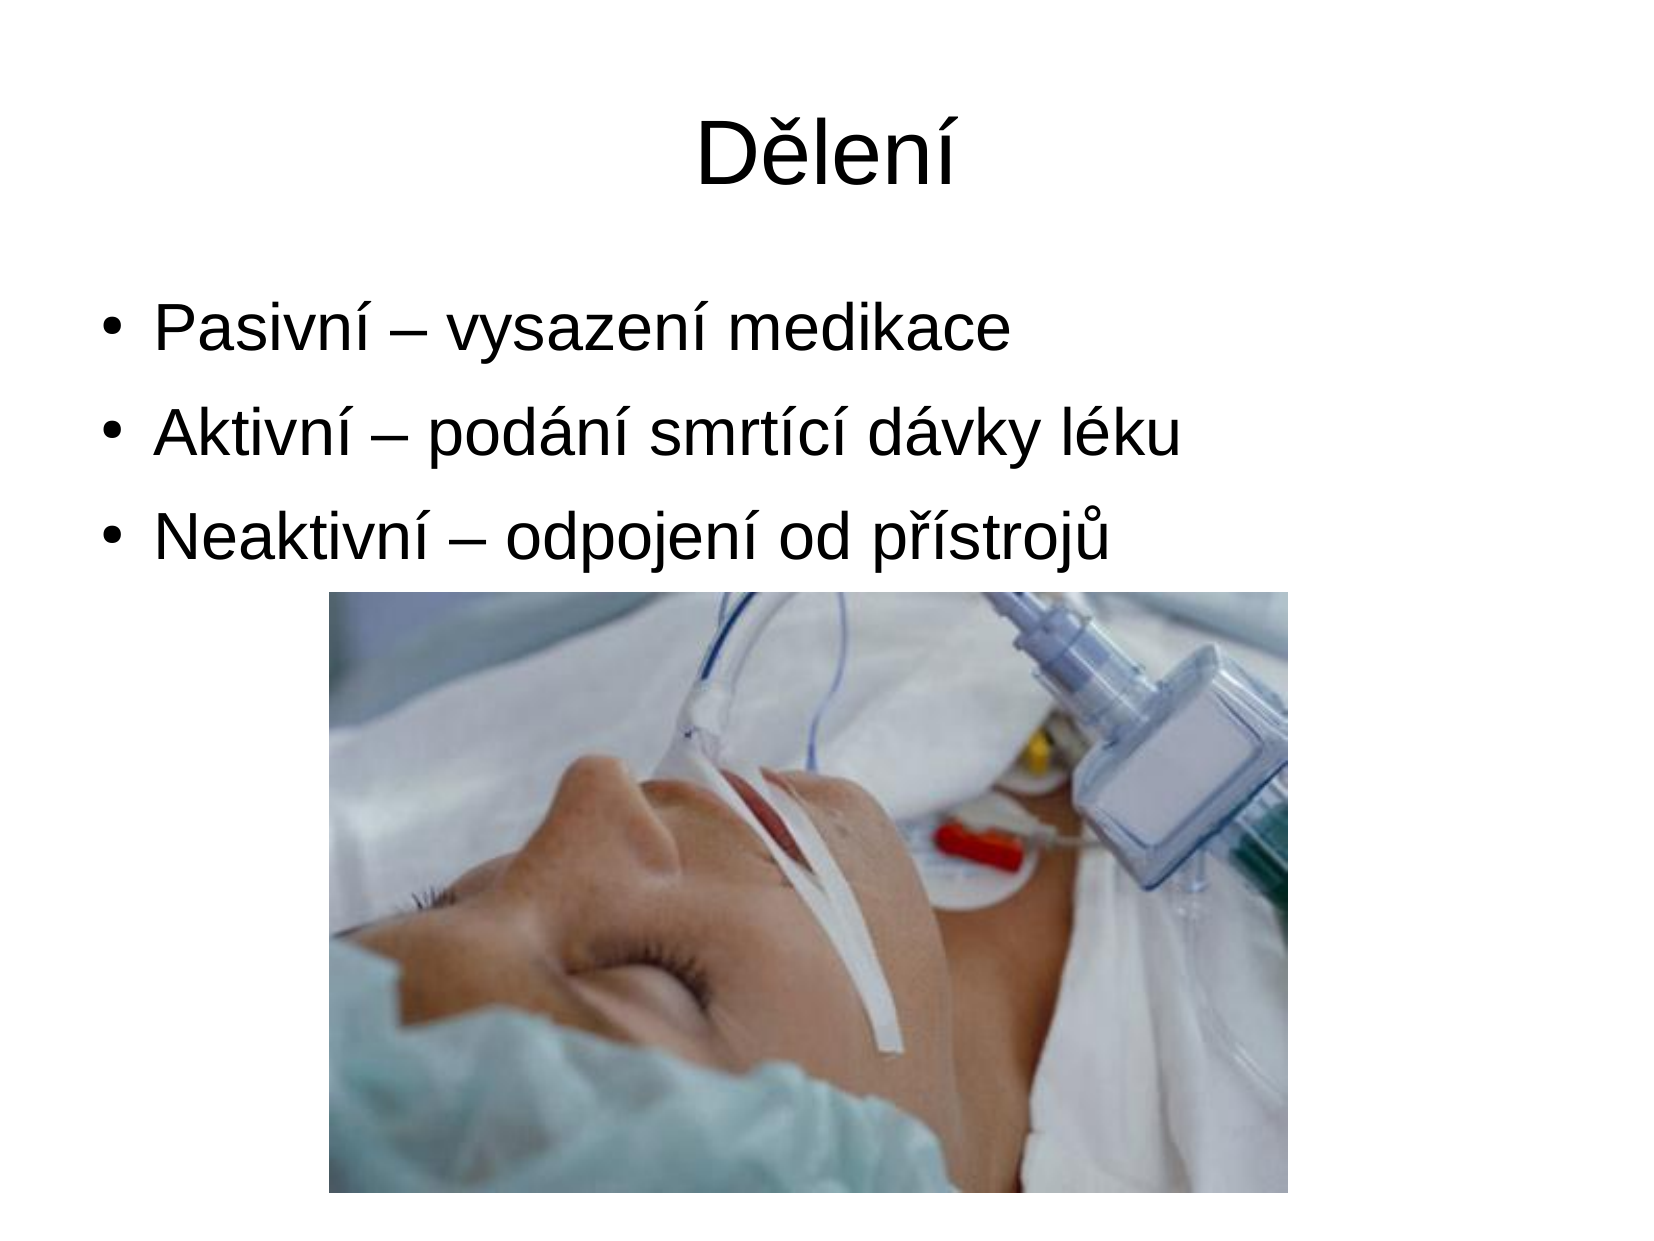

# Dělení
Pasivní – vysazení medikace
Aktivní – podání smrtící dávky léku
Neaktivní – odpojení od přístrojů